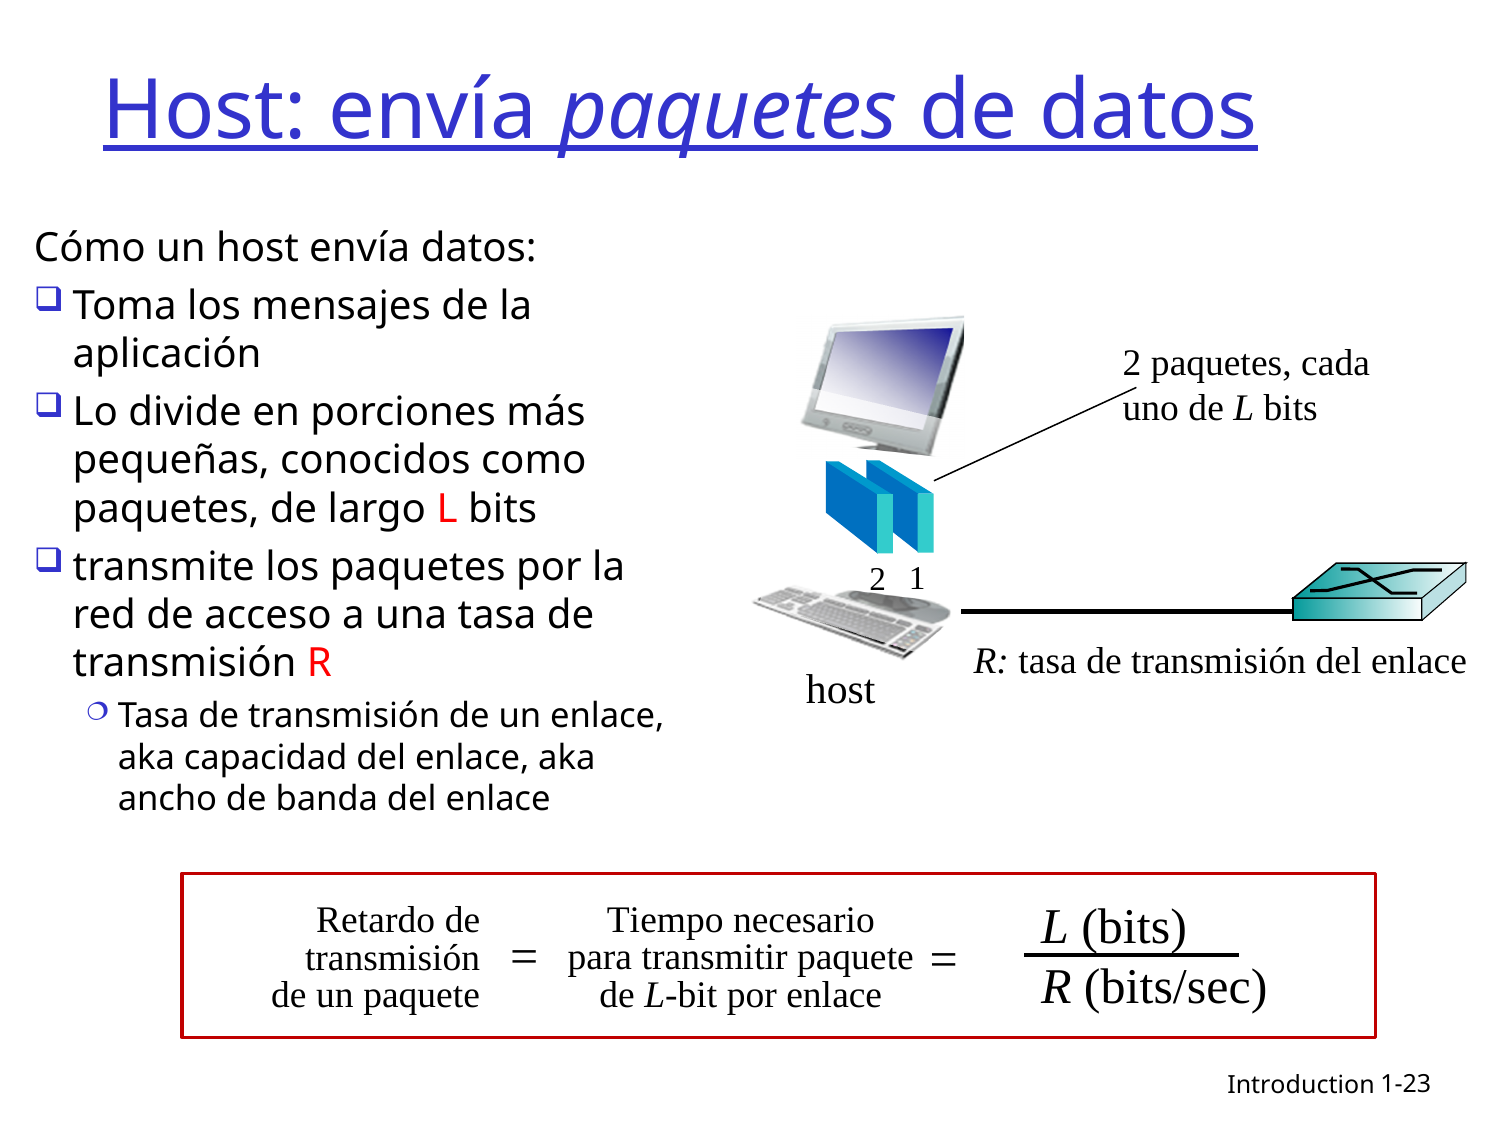

# Host: envía paquetes de datos
Cómo un host envía datos:
Toma los mensajes de la aplicación
Lo divide en porciones más pequeñas, conocidos como paquetes, de largo L bits
transmite los paquetes por la red de acceso a una tasa de transmisión R
Tasa de transmisión de un enlace, aka capacidad del enlace, aka ancho de banda del enlace
2 paquetes, cada
uno de L bits
1
2
R: tasa de transmisión del enlace
host
L (bits)
R (bits/sec)
Tiempo necesario
para transmitir paquete
de L-bit por enlace
Retardo de
transmisión
de un paquete
=
=
Introduction